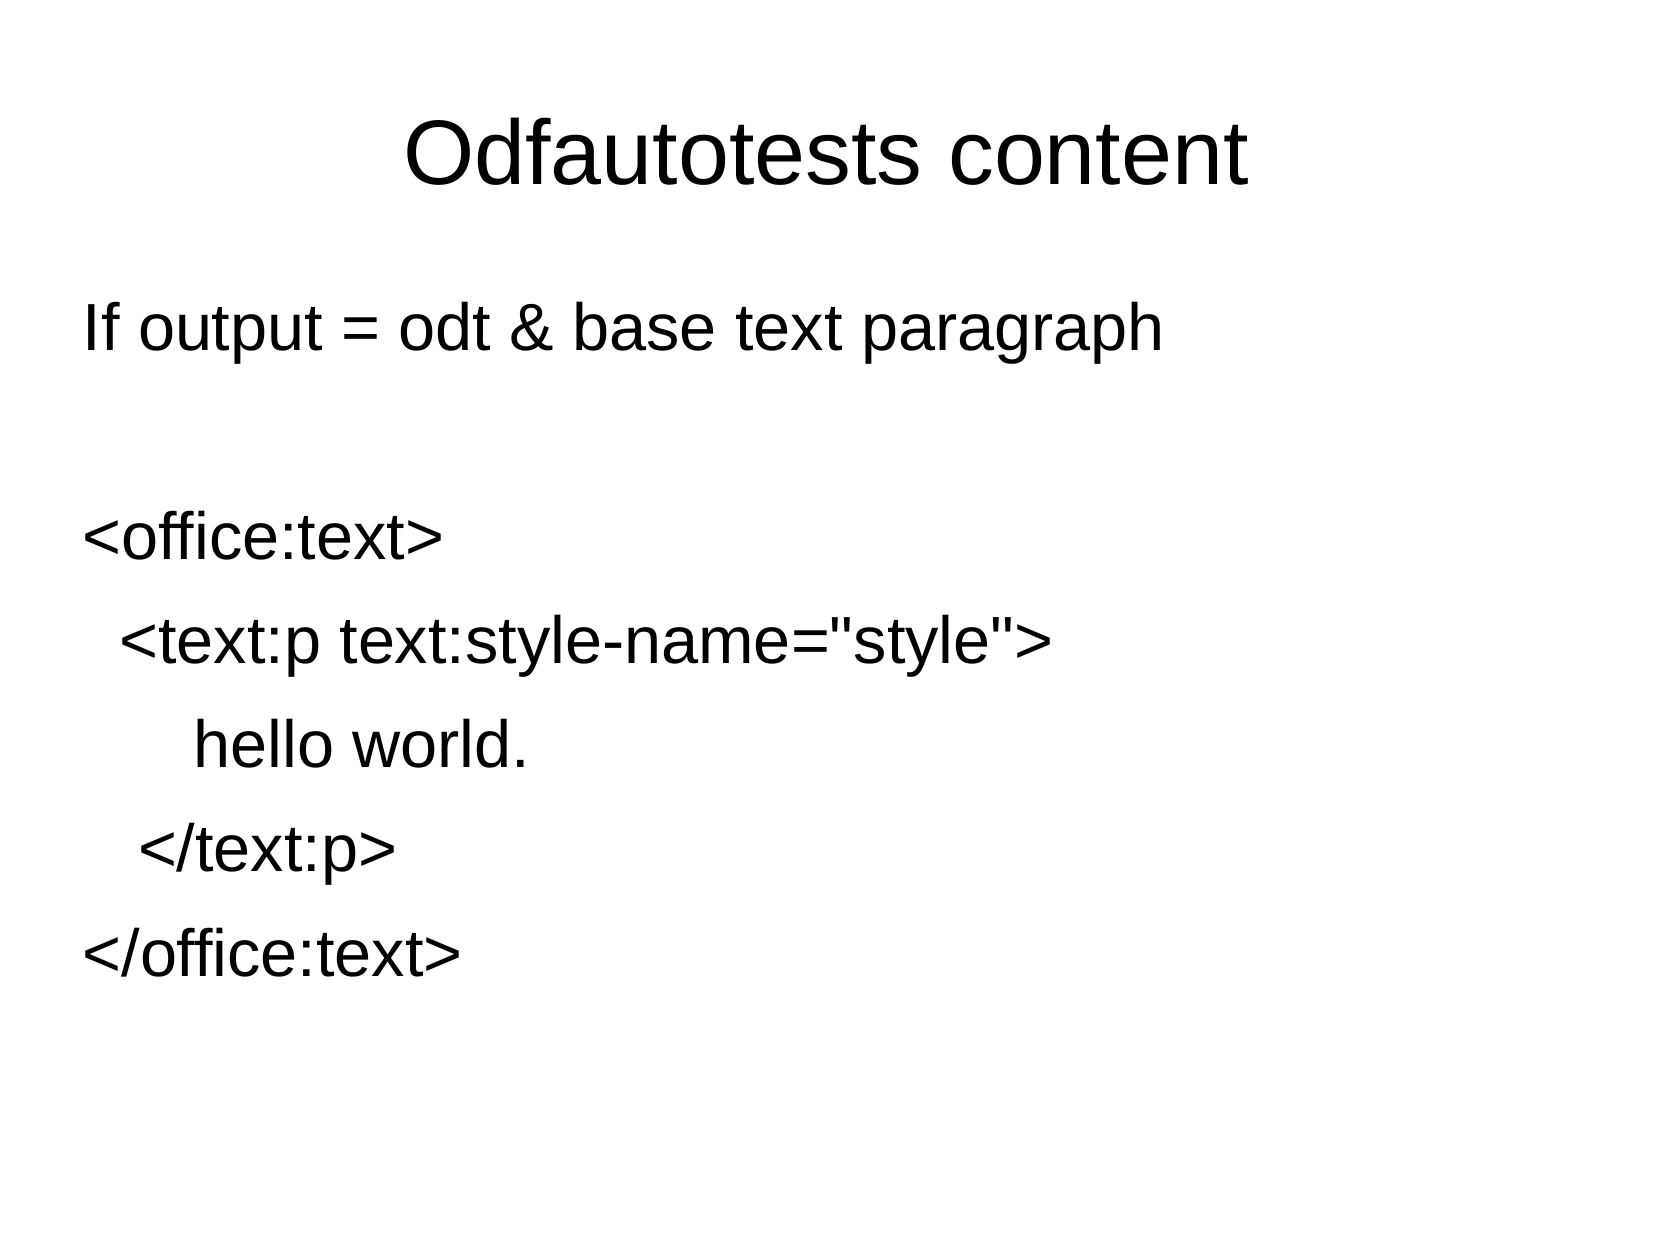

# Odfautotests content
If output = odt & base text paragraph
<office:text>
 <text:p text:style-name="style">
 hello world.
 </text:p>
</office:text>